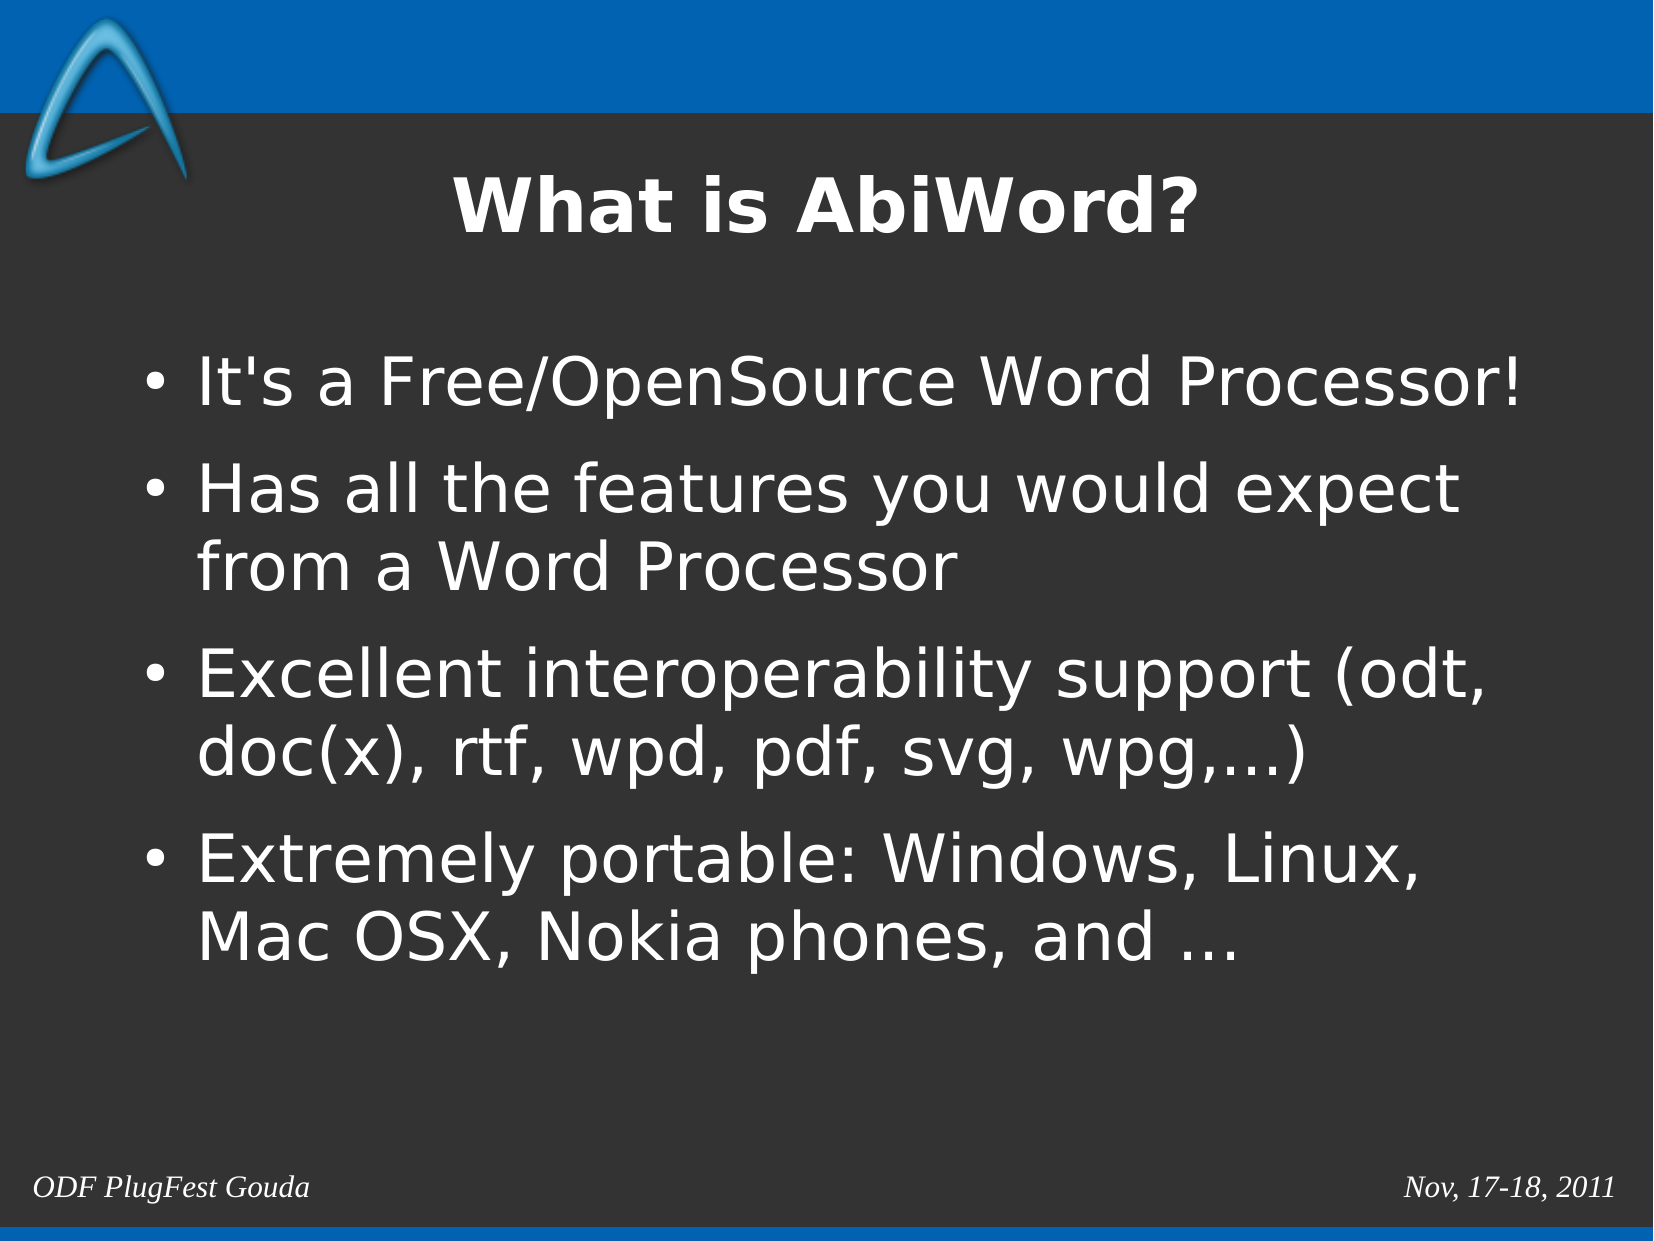

# What is AbiWord?
It's a Free/OpenSource Word Processor!
Has all the features you would expect from a Word Processor
Excellent interoperability support (odt, doc(x), rtf, wpd, pdf, svg, wpg,...)
Extremely portable: Windows, Linux, Mac OSX, Nokia phones, and ...